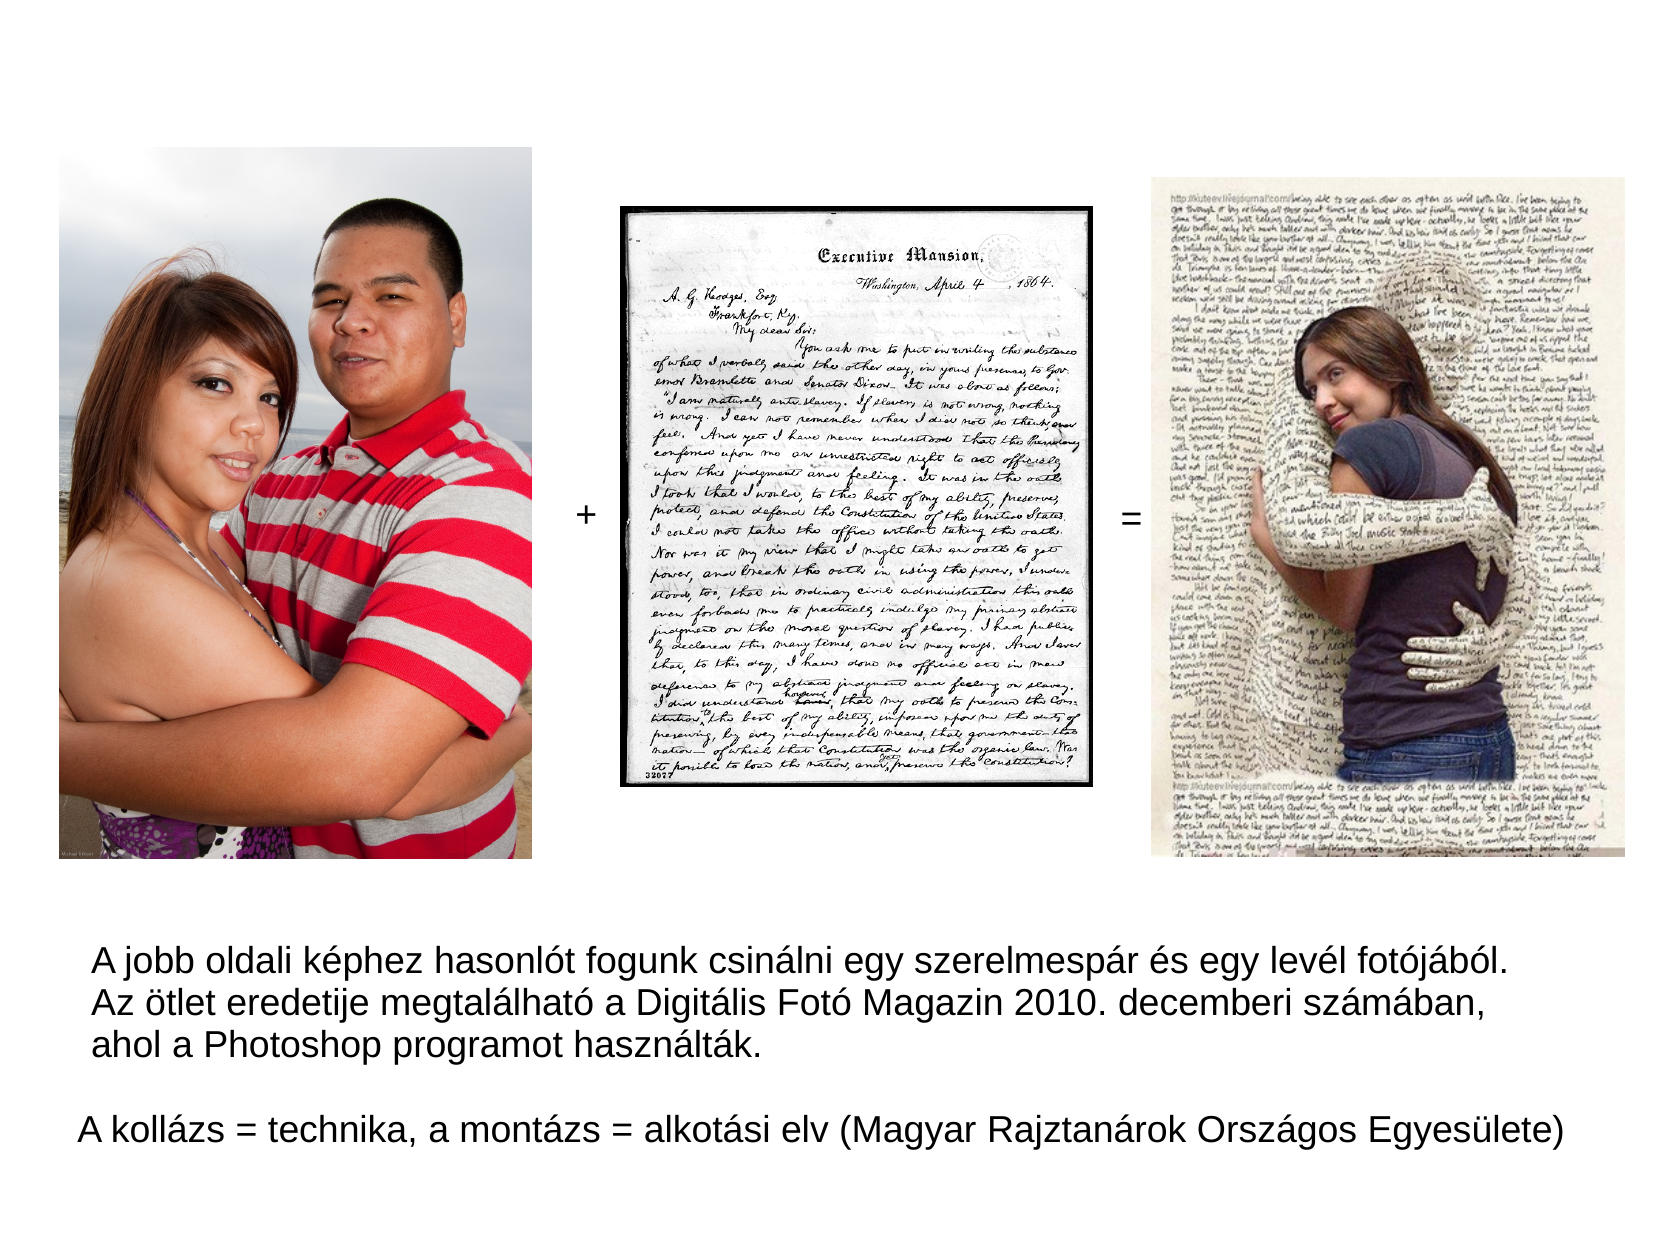

+
=
A jobb oldali képhez hasonlót fogunk csinálni egy szerelmespár és egy levél fotójából.
Az ötlet eredetije megtalálható a Digitális Fotó Magazin 2010. decemberi számában,
ahol a Photoshop programot használták.
A kollázs = technika, a montázs = alkotási elv (Magyar Rajztanárok Országos Egyesülete)